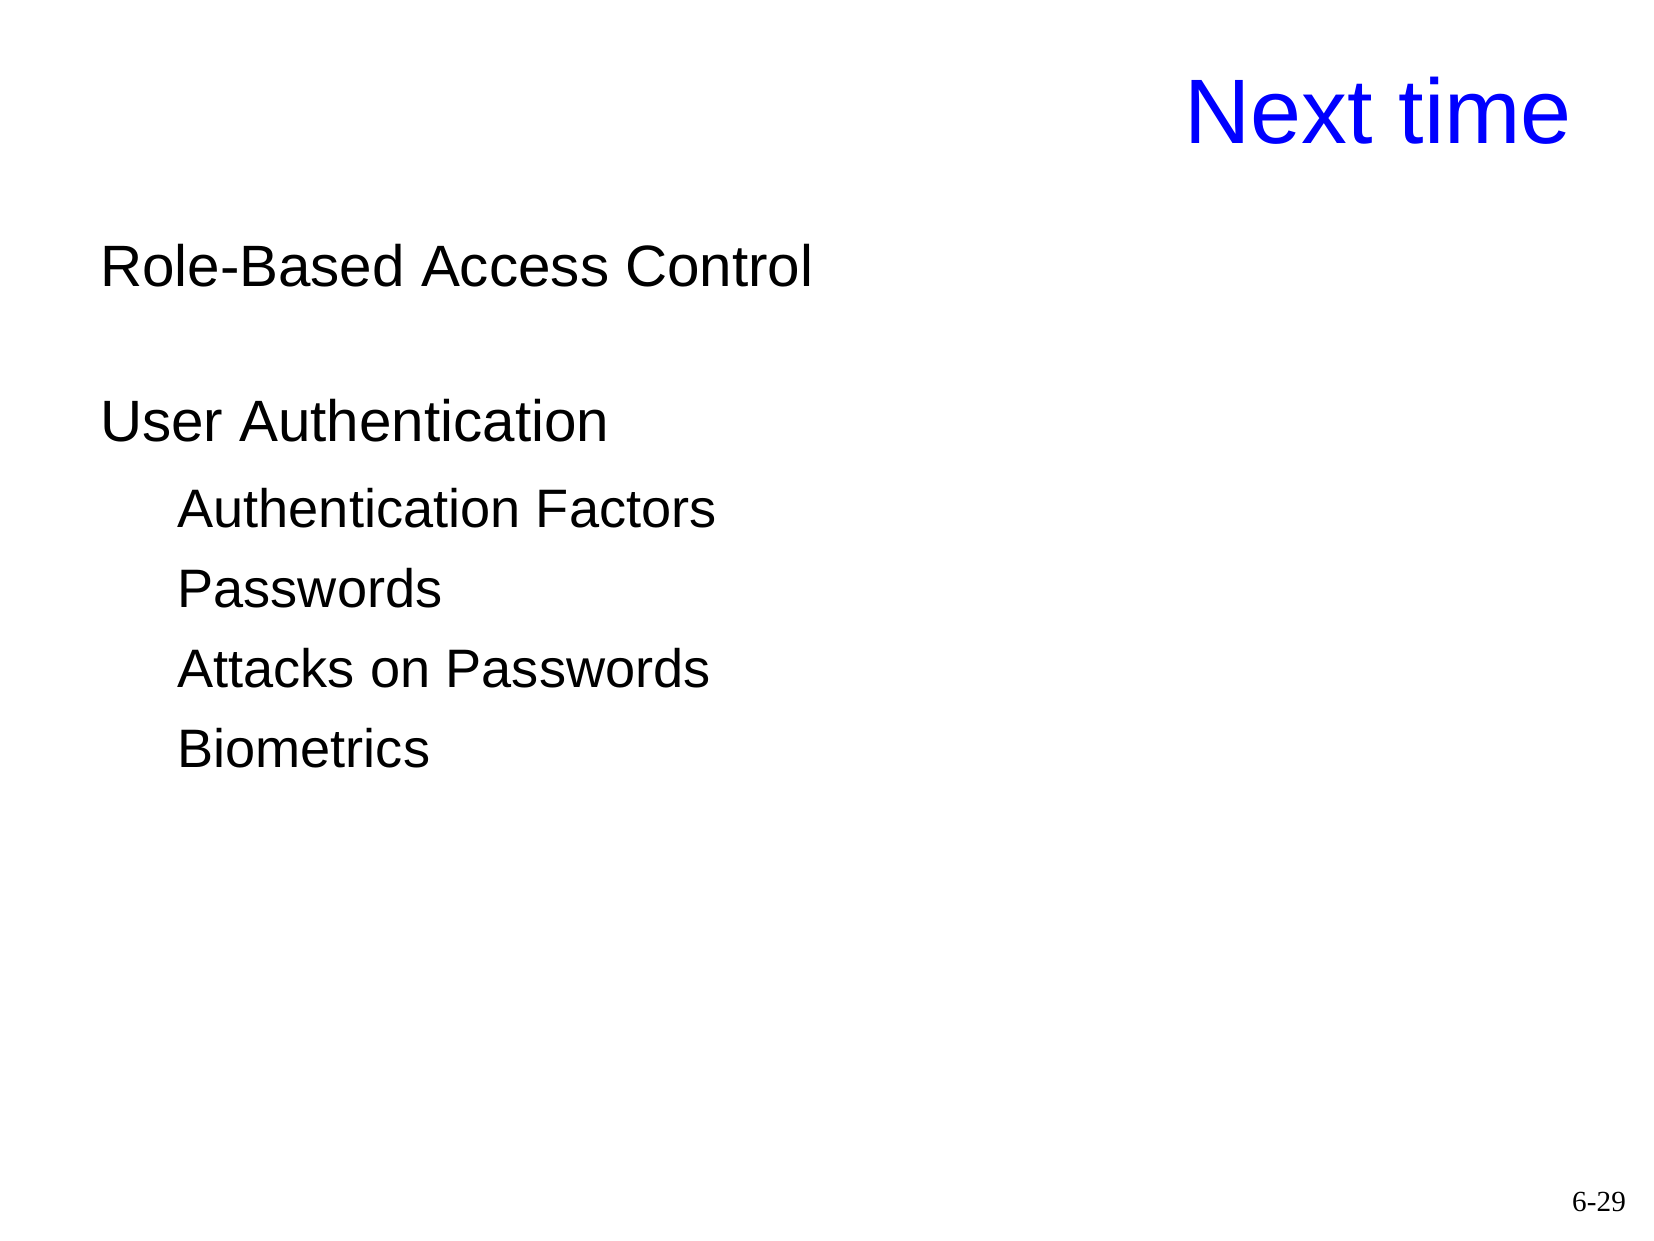

# Next time
Role-Based Access Control
User Authentication
Authentication Factors
Passwords
Attacks on Passwords
Biometrics